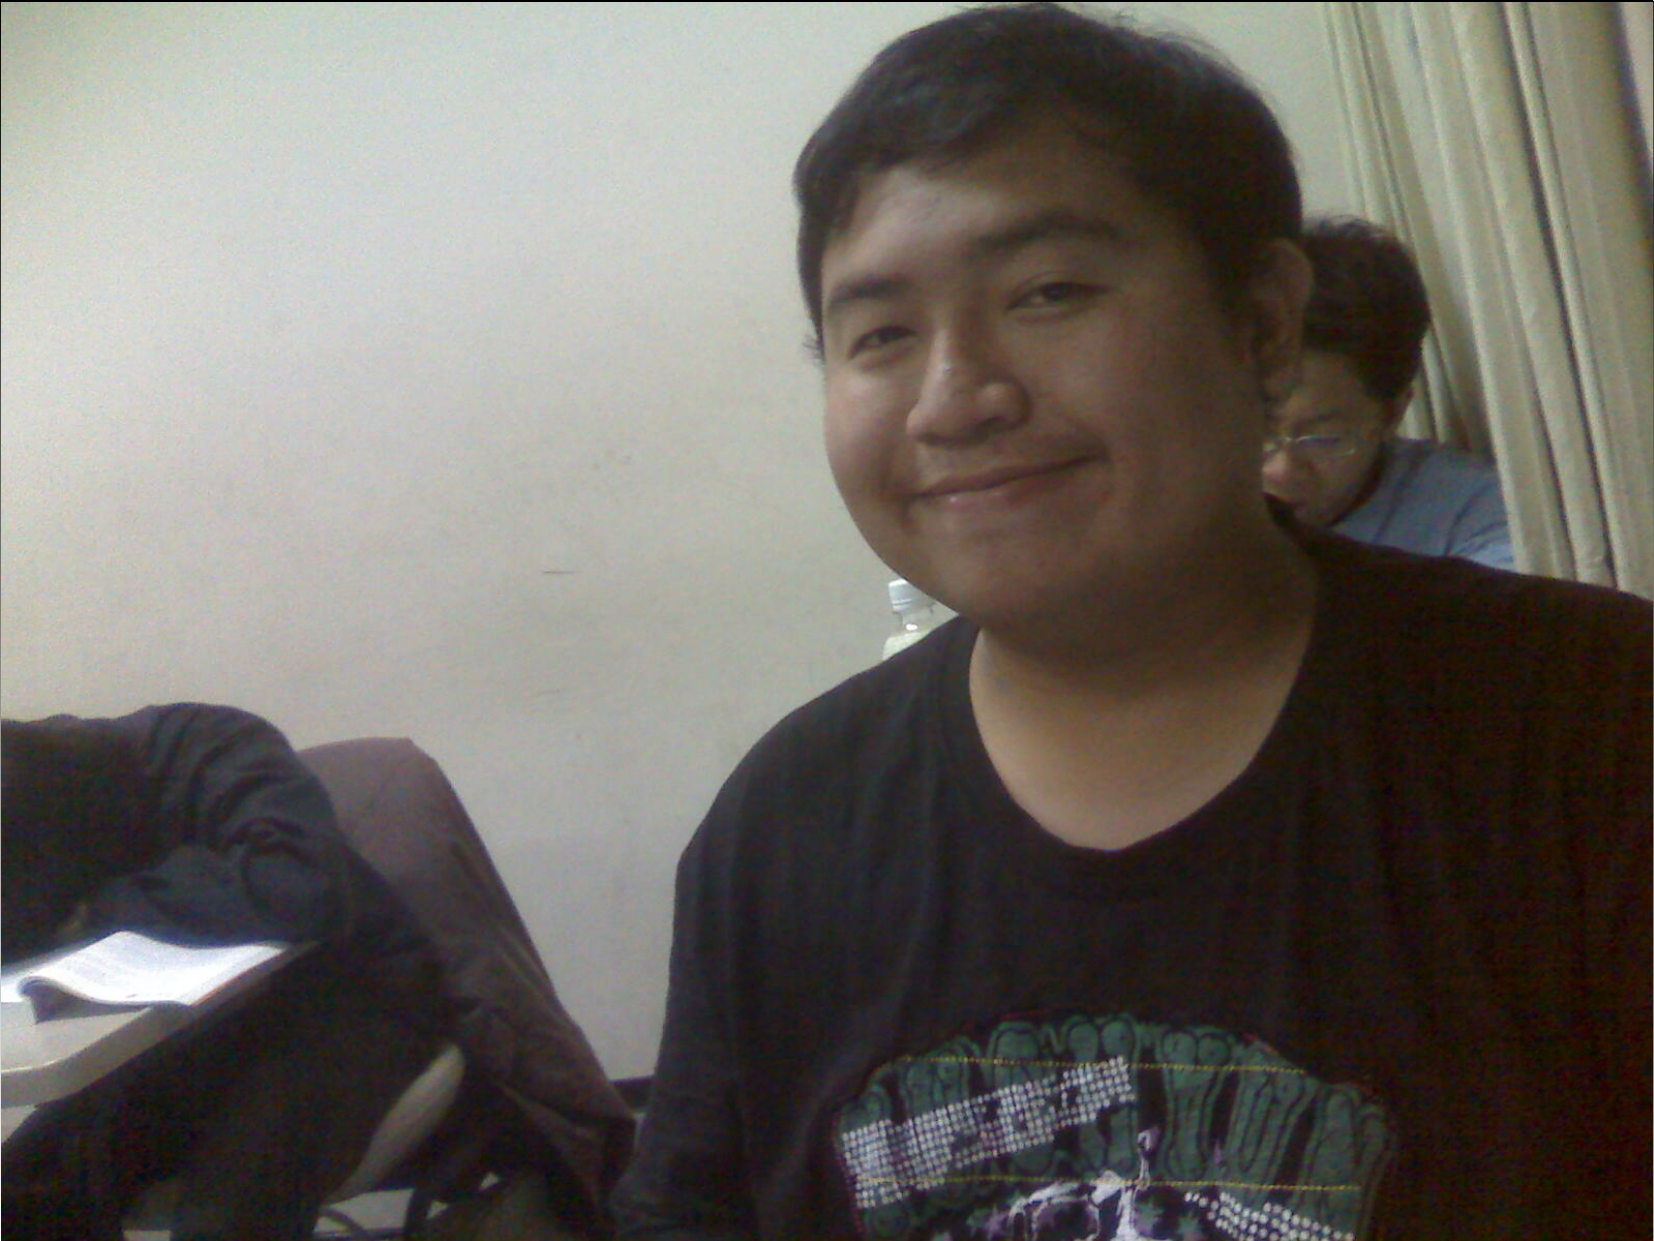

# What should you do?
Be Creative
Cc by http://www.flickr.com/photos/agius/
Cc by http://www.flickr.com/photos/travelmate2021/
CC by http://www.flickr.com/photos/jmrosenfeld/
Cc by http://www.flickr.com/photos/travelmate2021/
Cc by http://www.flickr.com/photos/wapster/
 CC BY http://www.flickr.com/photos/fensterbme/